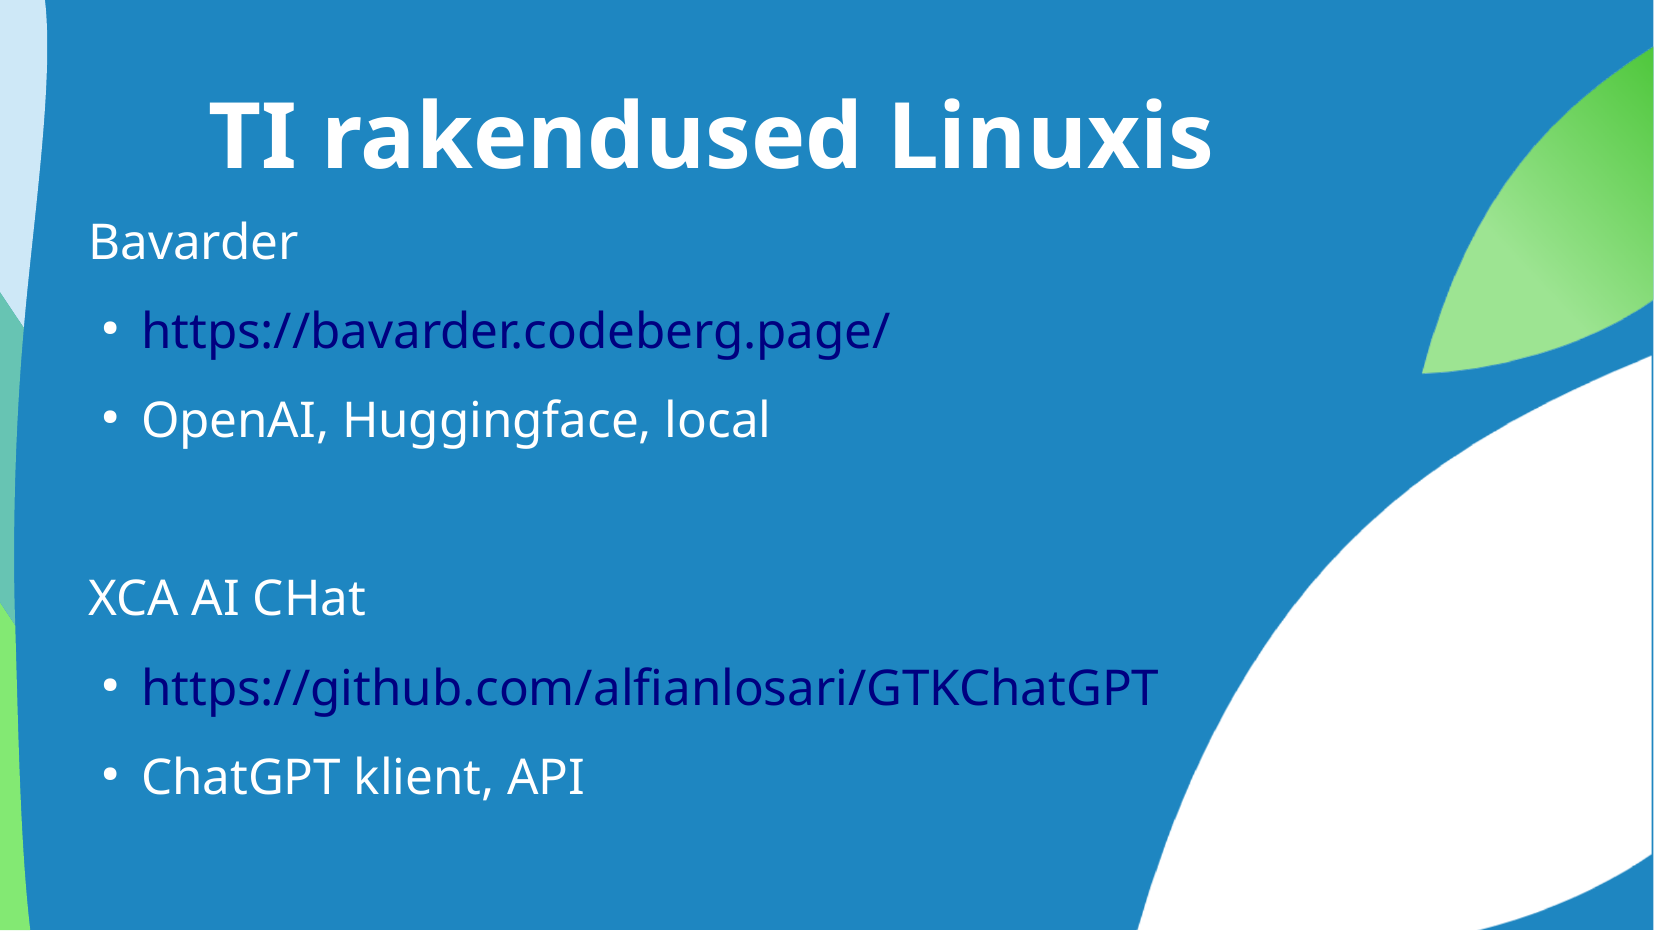

# TI rakendused Linuxis
Bavarder
https://bavarder.codeberg.page/
OpenAI, Huggingface, local
XCA AI CHat
https://github.com/alfianlosari/GTKChatGPT
ChatGPT klient, API